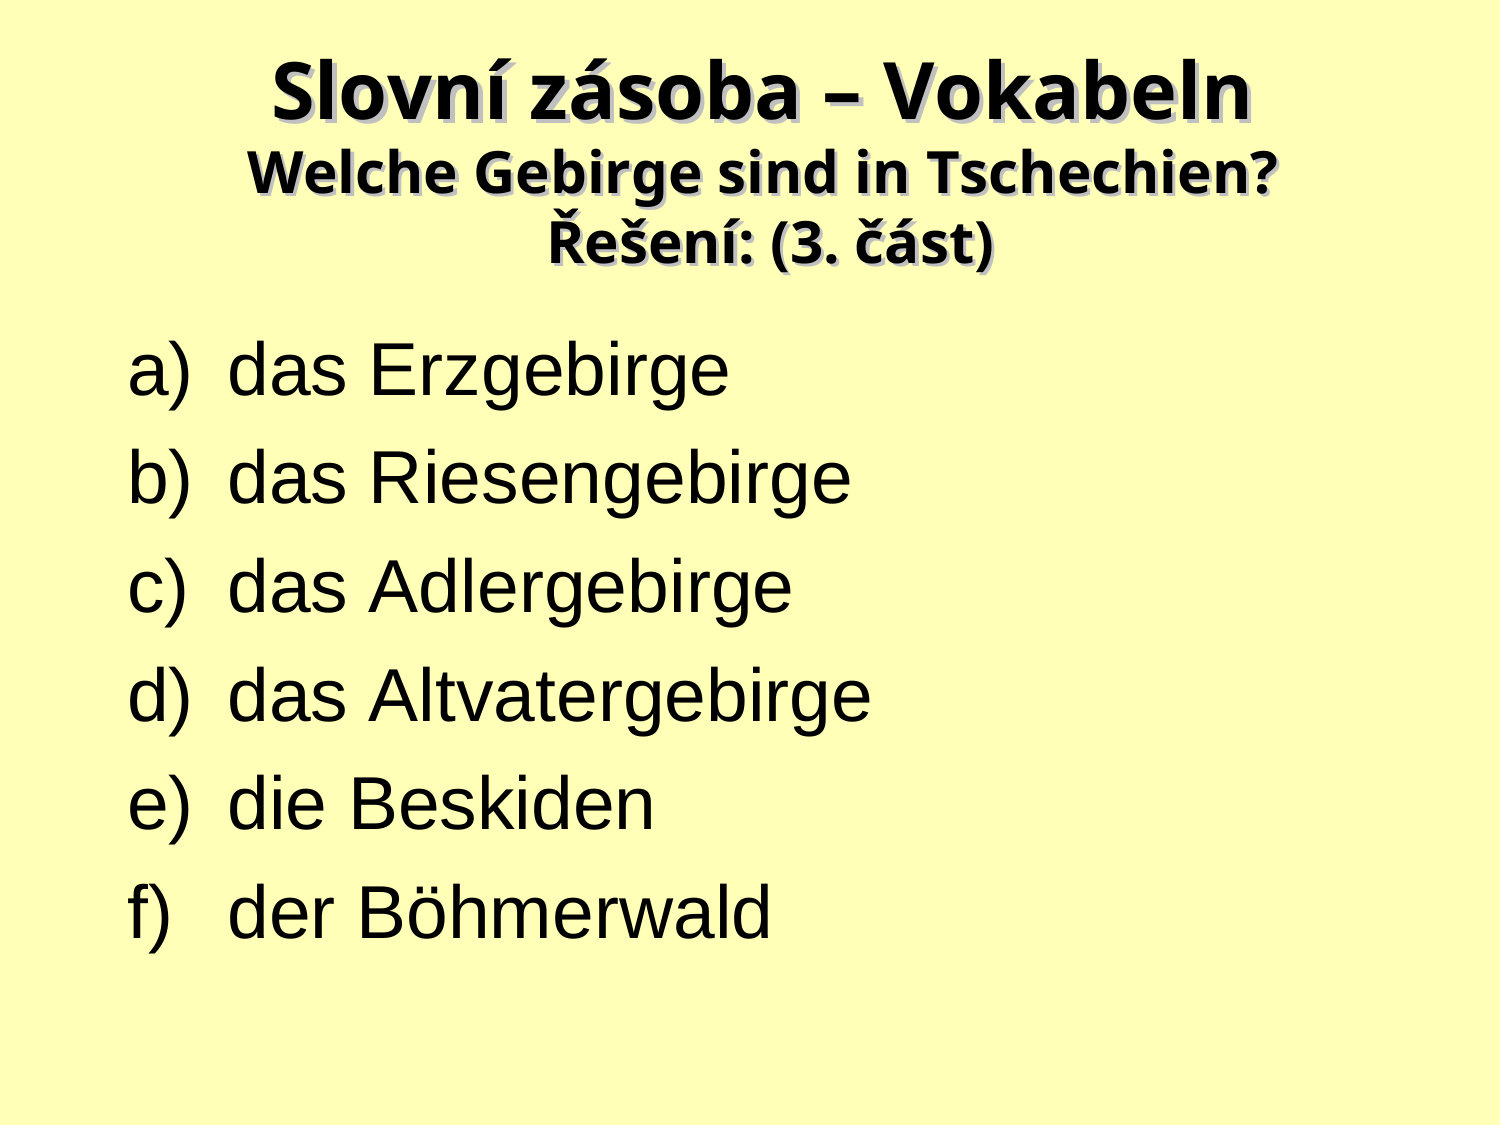

# Slovní zásoba – Vokabeln Welche Gebirge sind in Tschechien? Řešení: (3. část)
das Erzgebirge
das Riesengebirge
das Adlergebirge
das Altvatergebirge
die Beskiden
der Böhmerwald